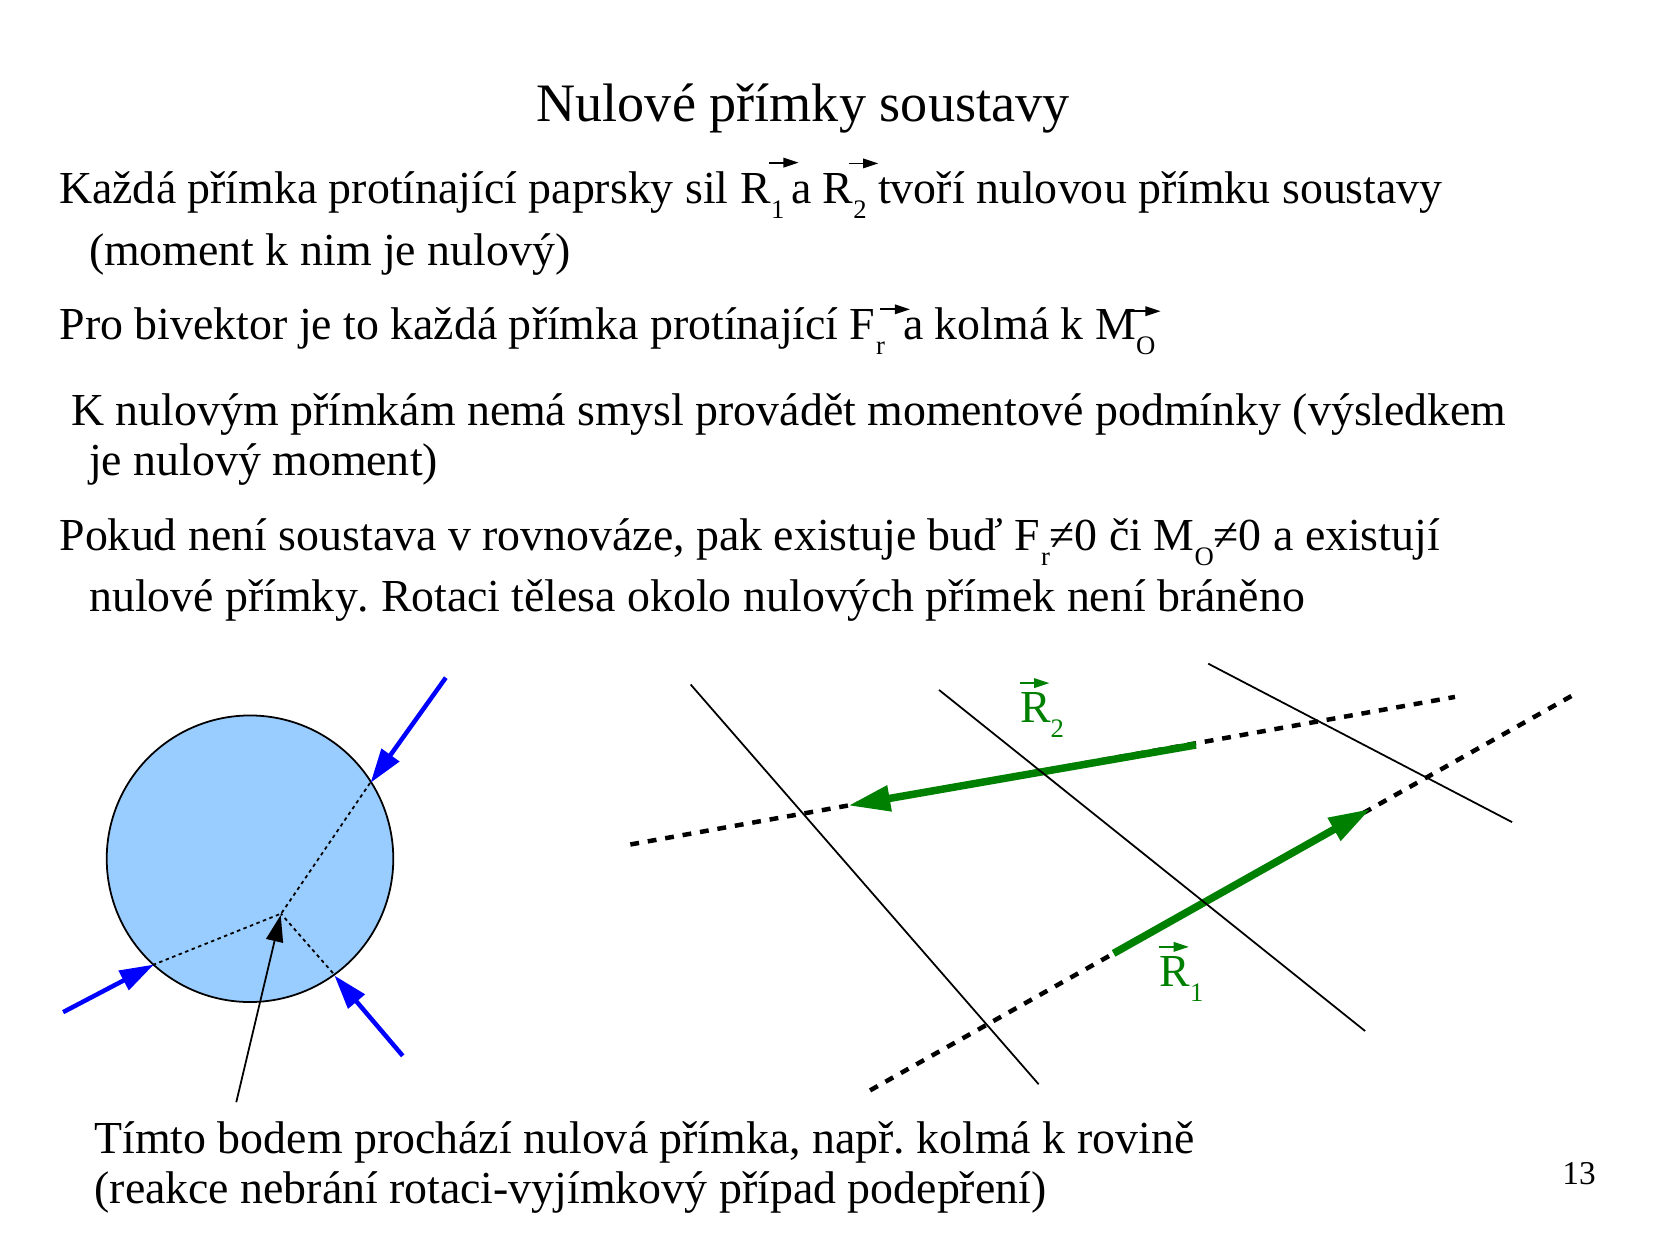

# Nulové přímky soustavy
Každá přímka protínající paprsky sil R1 a R2 tvoří nulovou přímku soustavy (moment k nim je nulový)
Pro bivektor je to každá přímka protínající Fr a kolmá k MO
 K nulovým přímkám nemá smysl provádět momentové podmínky (výsledkem je nulový moment)
Pokud není soustava v rovnováze, pak existuje buď Fr≠0 či MO≠0 a existují nulové přímky. Rotaci tělesa okolo nulových přímek není bráněno
R2
R1
Tímto bodem prochází nulová přímka, např. kolmá k rovině (reakce nebrání rotaci-vyjímkový případ podepření)
13